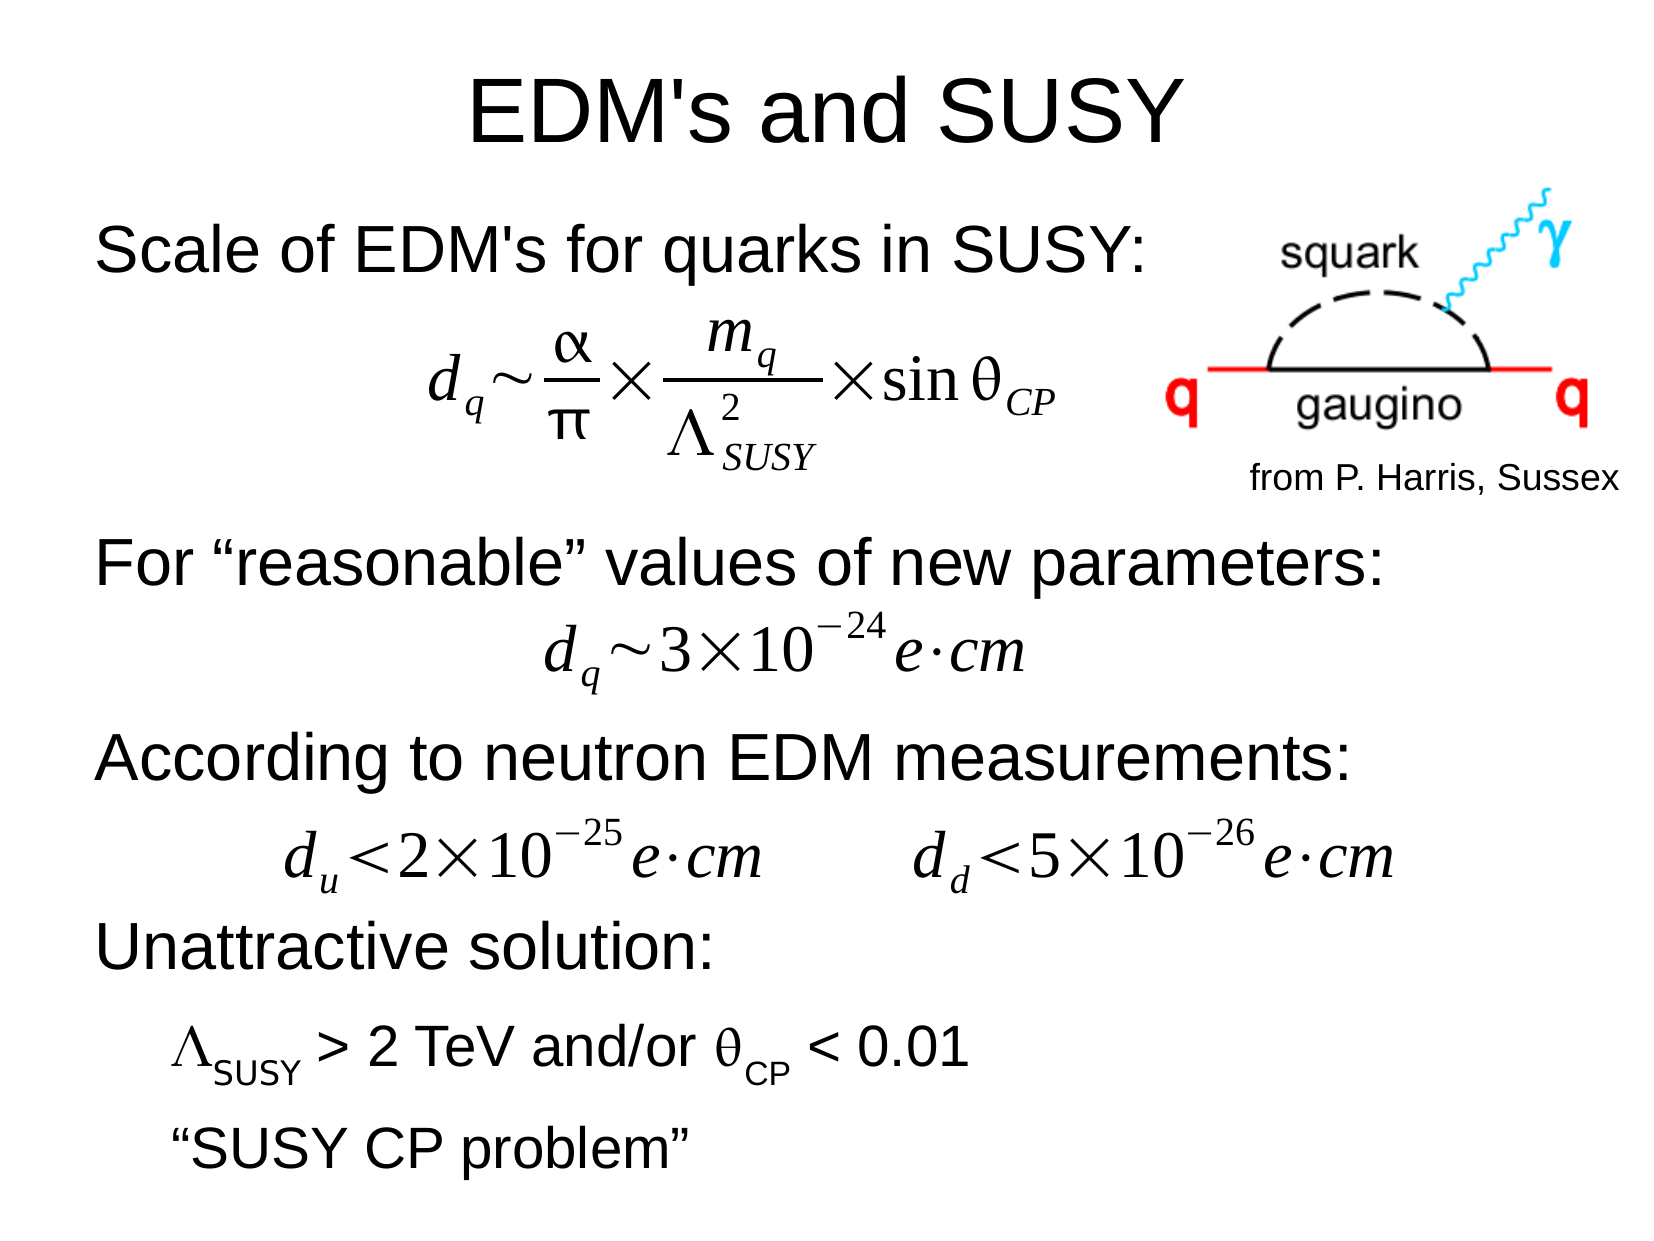

# EDM's and SUSY
Scale of EDM's for quarks in SUSY:
from P. Harris, Sussex
For “reasonable” values of new parameters:
According to neutron EDM measurements:
Unattractive solution:
SUSY > 2 TeV and/or CP < 0.01
“SUSY CP problem”